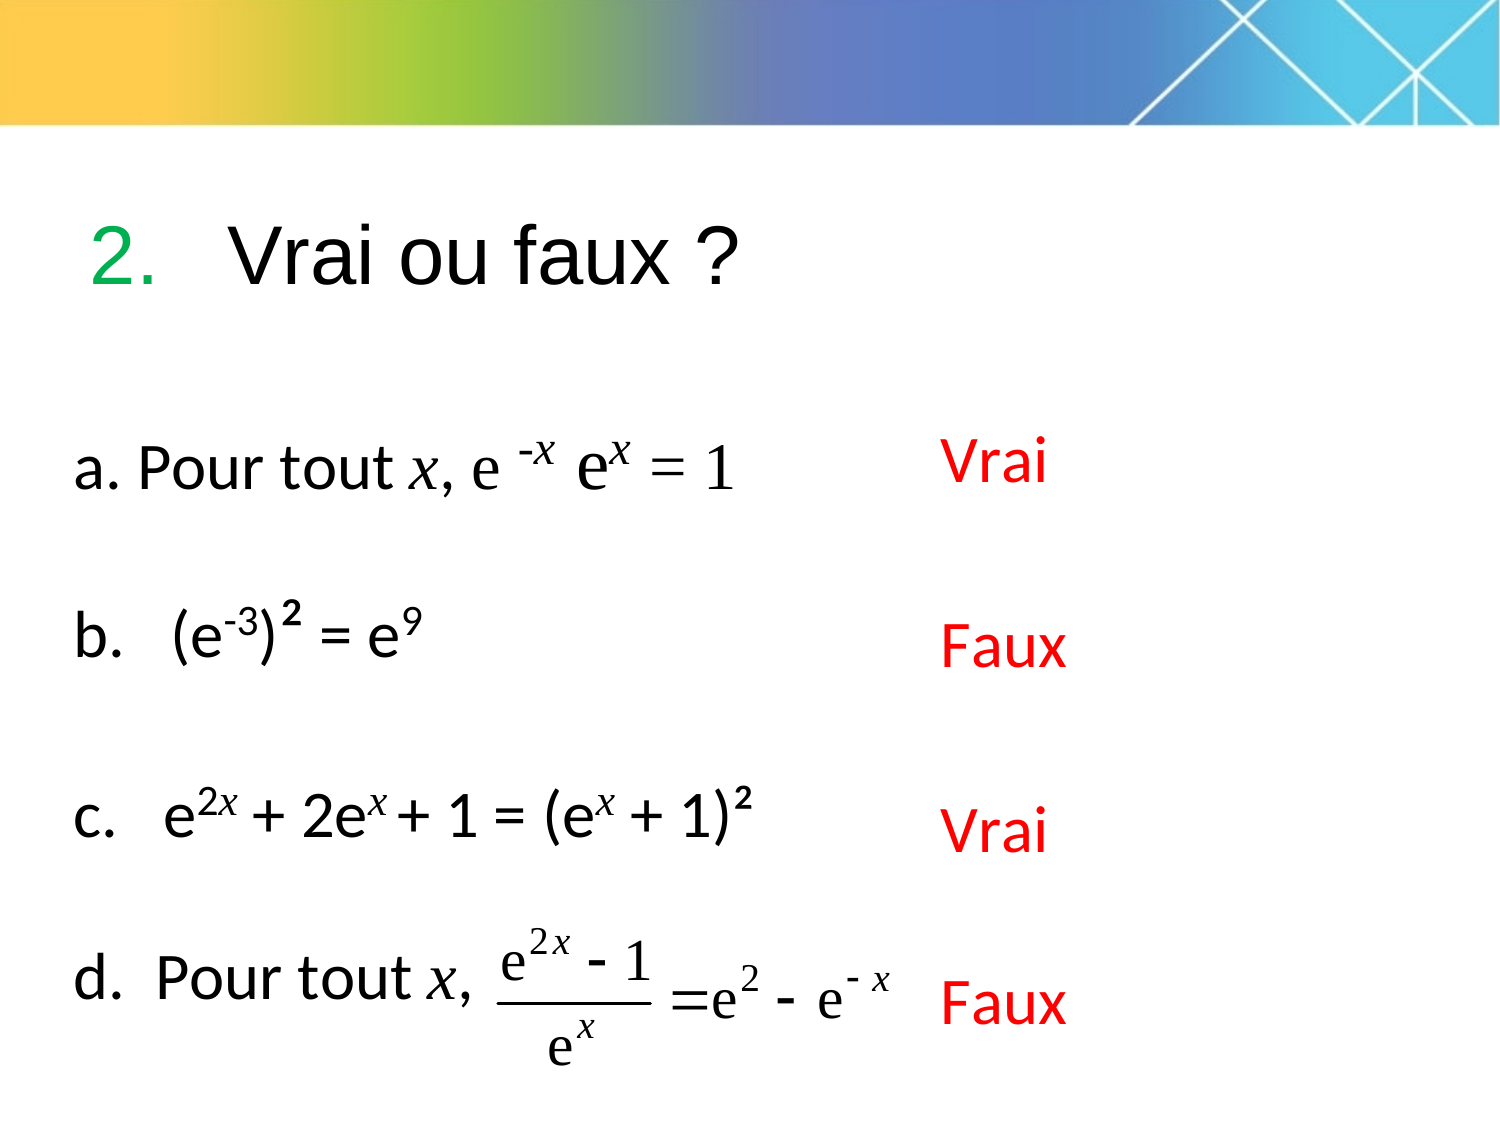

Vrai ou faux ?
Vrai
Faux
Vrai
Faux
a. Pour tout x, e -x ex = 1
b. (e-3)² = e9
c. e2x + 2ex + 1 = (ex + 1)²
d. Pour tout x,